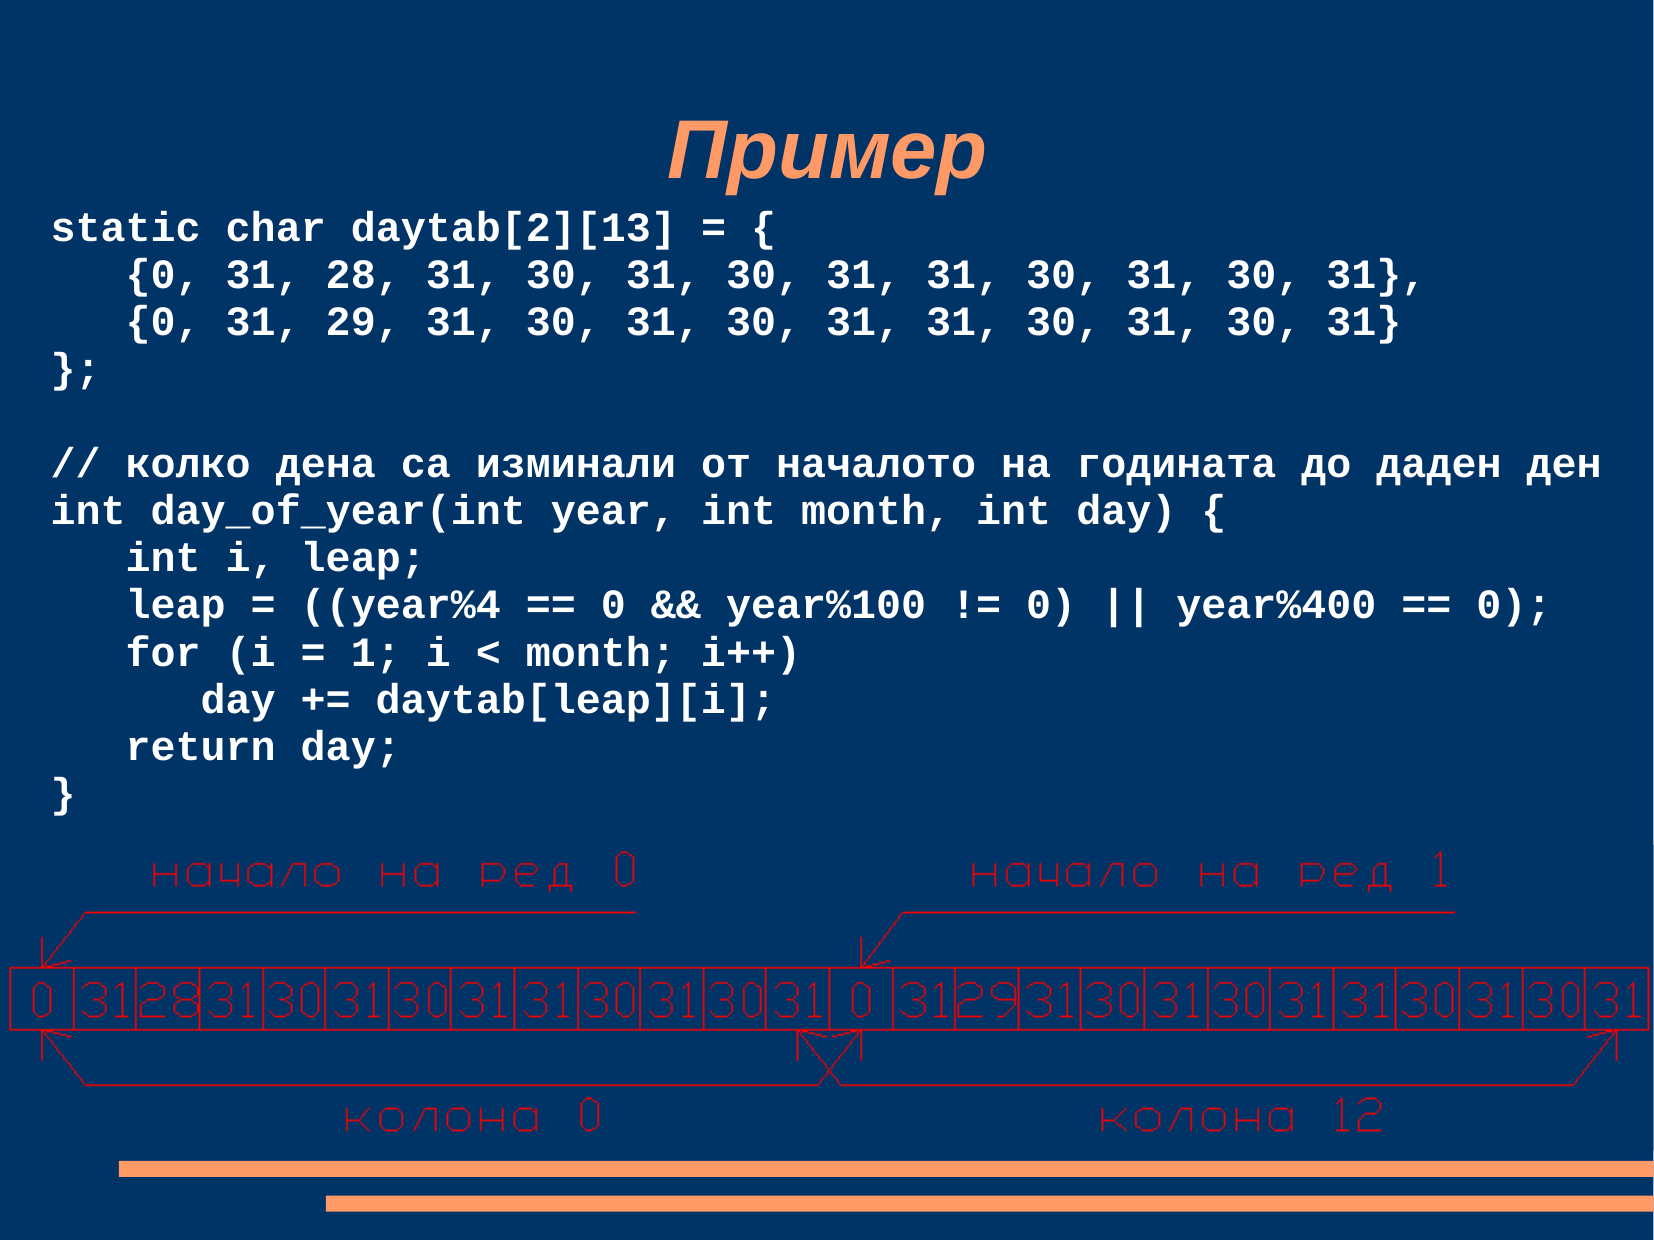

# Пример
static char daytab[2][13] = {
	{0, 31, 28, 31, 30, 31, 30, 31, 31, 30, 31, 30, 31},
	{0, 31, 29, 31, 30, 31, 30, 31, 31, 30, 31, 30, 31}
};
// колко дена са изминали от началото на годината до даден ден
int day_of_year(int year, int month, int day) {
	int i, leap;
	leap = ((year%4 == 0 && year%100 != 0) || year%400 == 0);
	for (i = 1; i < month; i++)
		day += daytab[leap][i];
	return day;
}